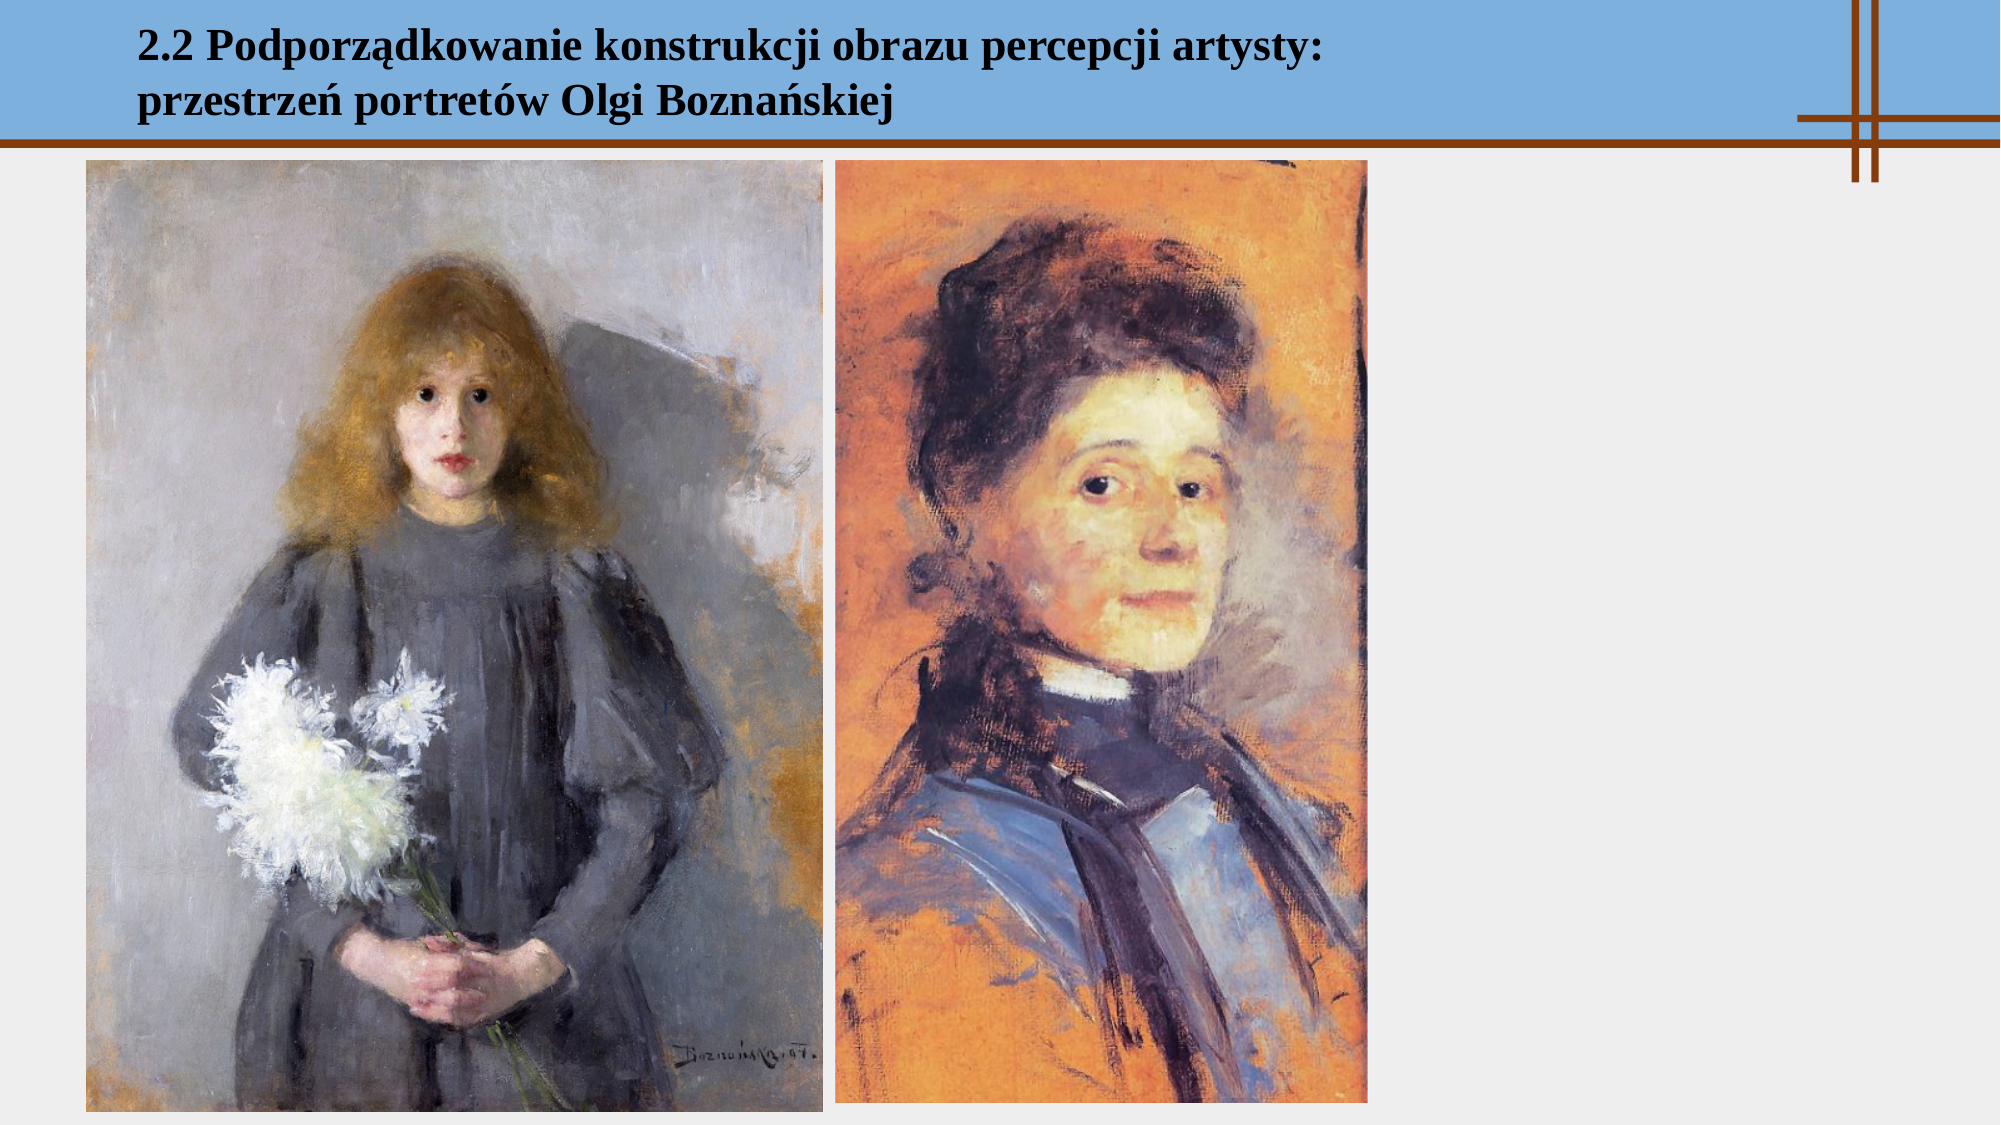

2.2 Podporządkowanie konstrukcji obrazu percepcji artysty: przestrzeń portretów Olgi Boznańskiej